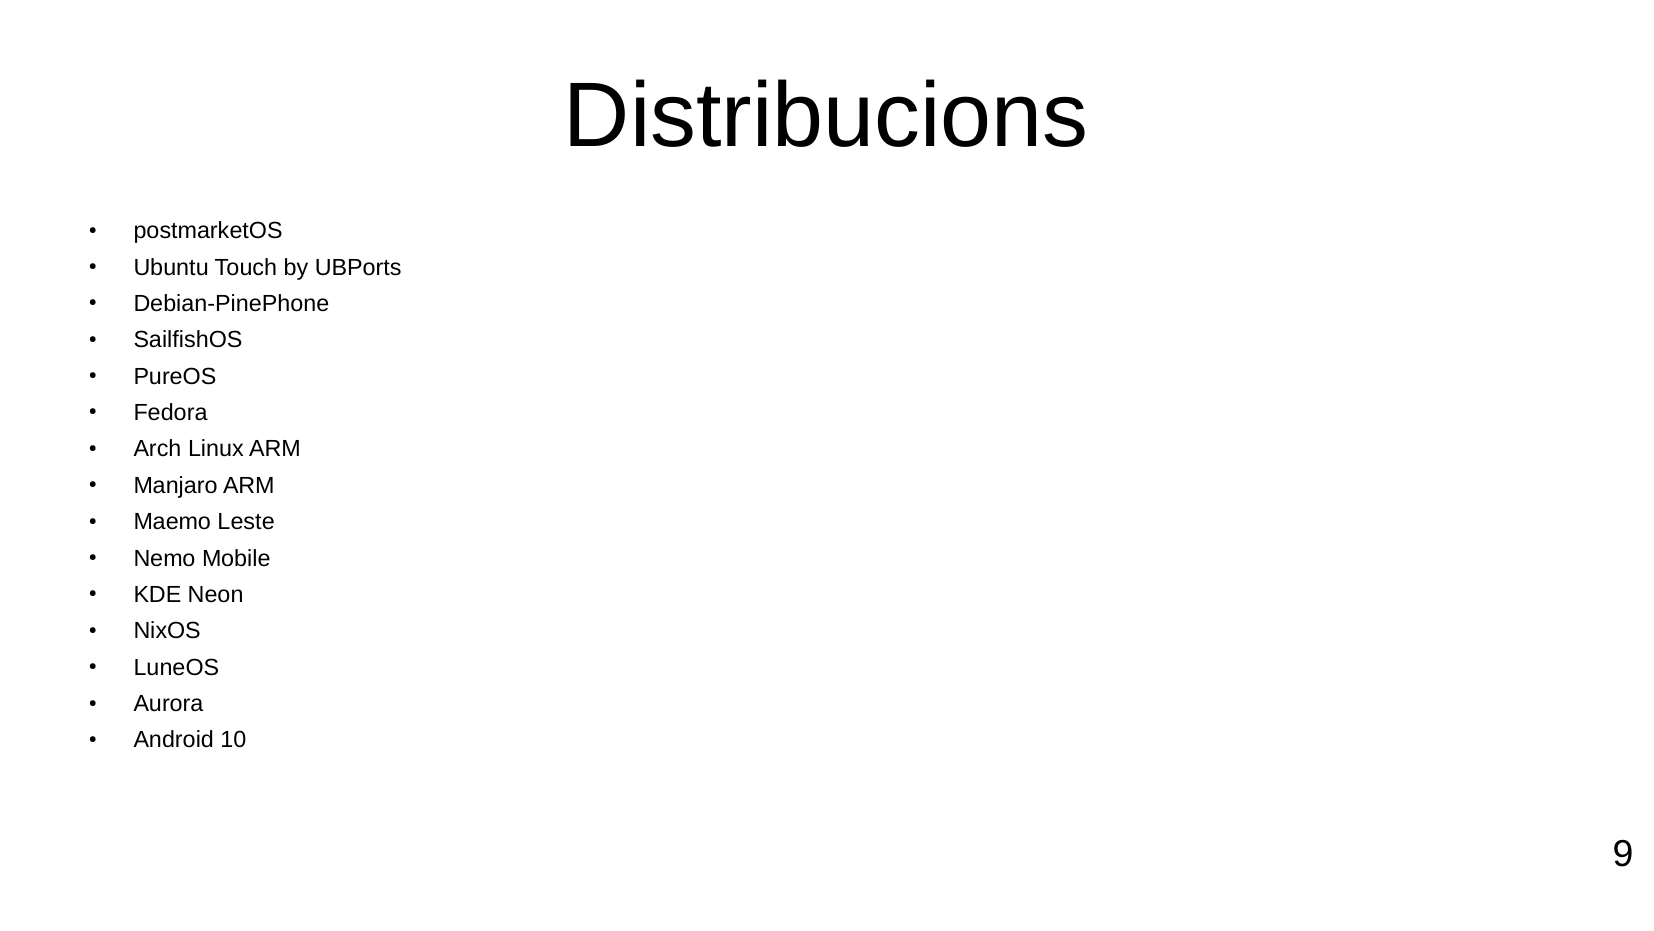

# Distribucions
 postmarketOS
 Ubuntu Touch by UBPorts
 Debian-PinePhone
 SailfishOS
 PureOS
 Fedora
 Arch Linux ARM
 Manjaro ARM
 Maemo Leste
 Nemo Mobile
 KDE Neon
 NixOS
 LuneOS
 Aurora
 Android 10